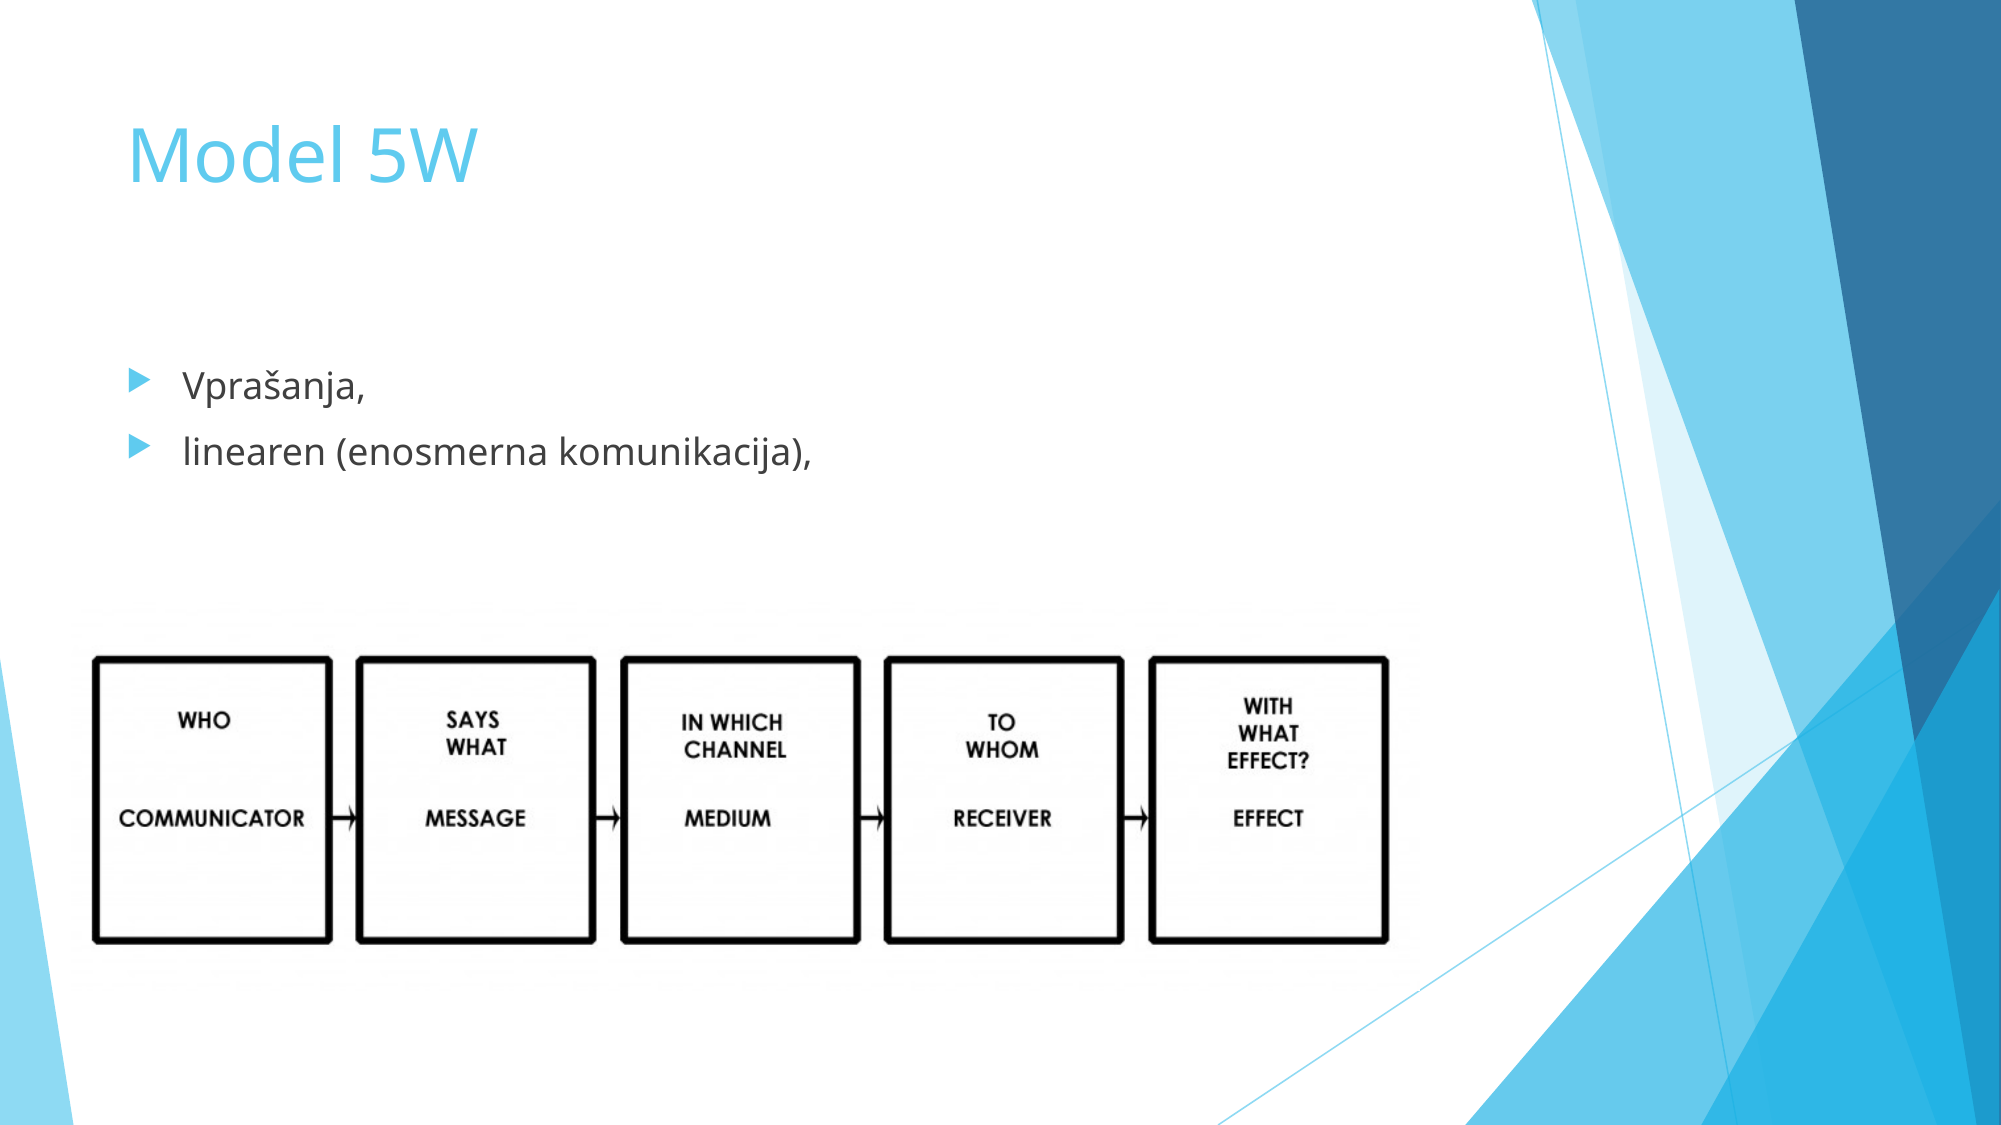

# Model 5W
Vprašanja,
linearen (enosmerna komunikacija),